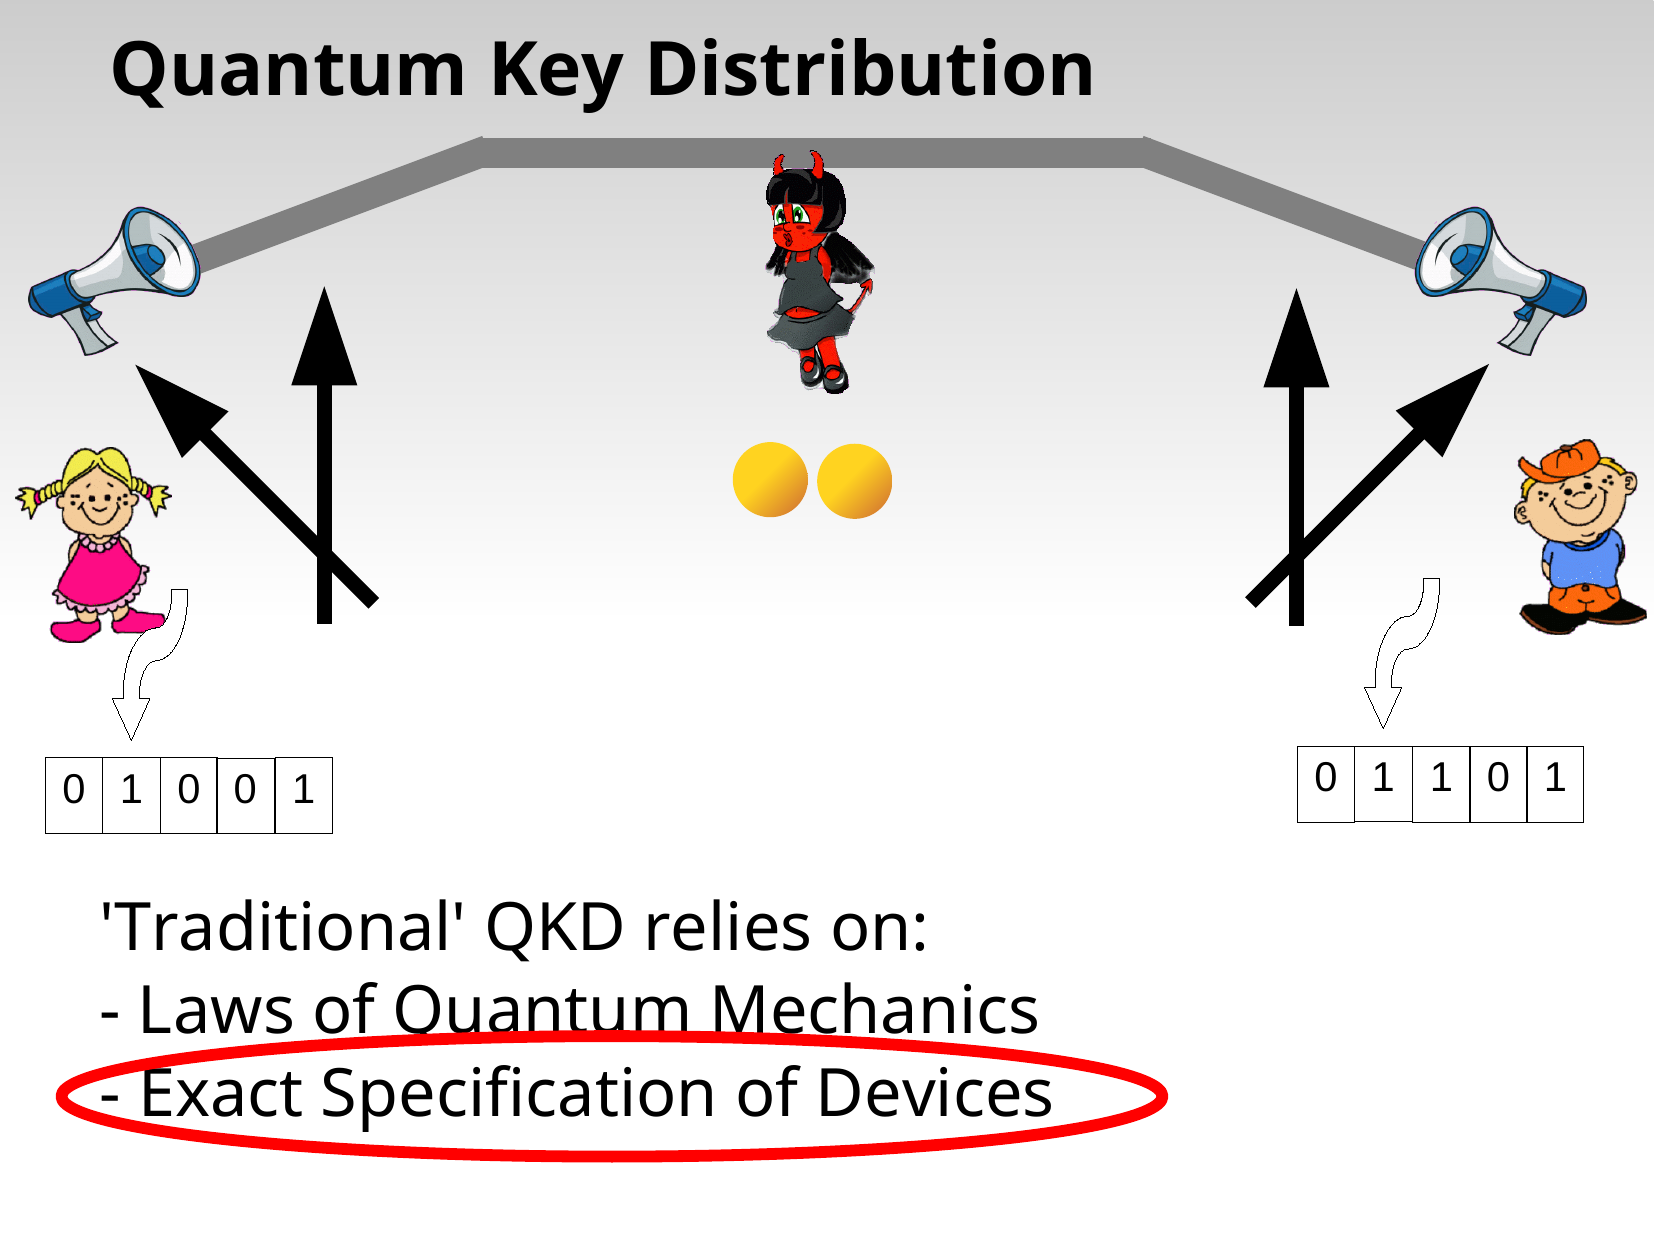

Quantum Key Distribution
1
0
1
0
1
0
1
0
1
0
'Traditional' QKD relies on:
- Laws of Quantum Mechanics
- Exact Specification of Devices